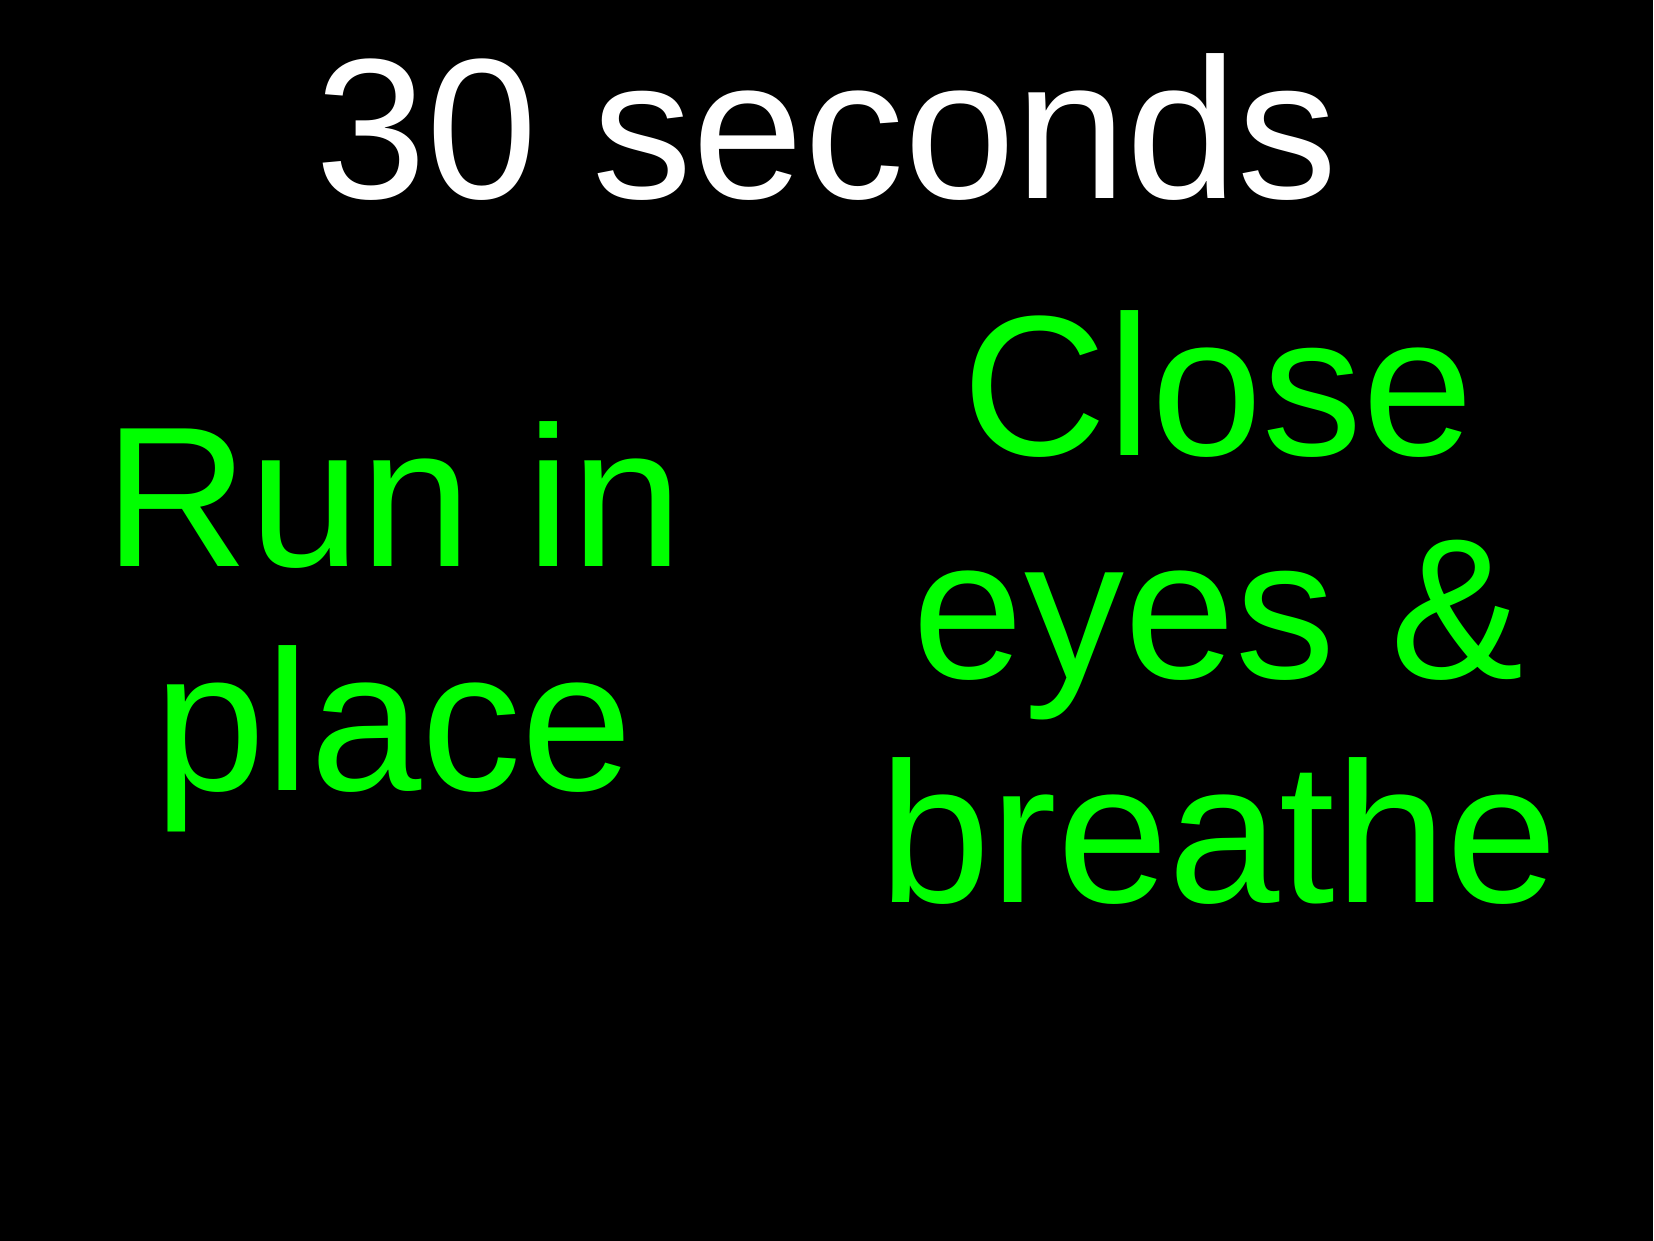

30 seconds
Close eyes & breathe
Run in place